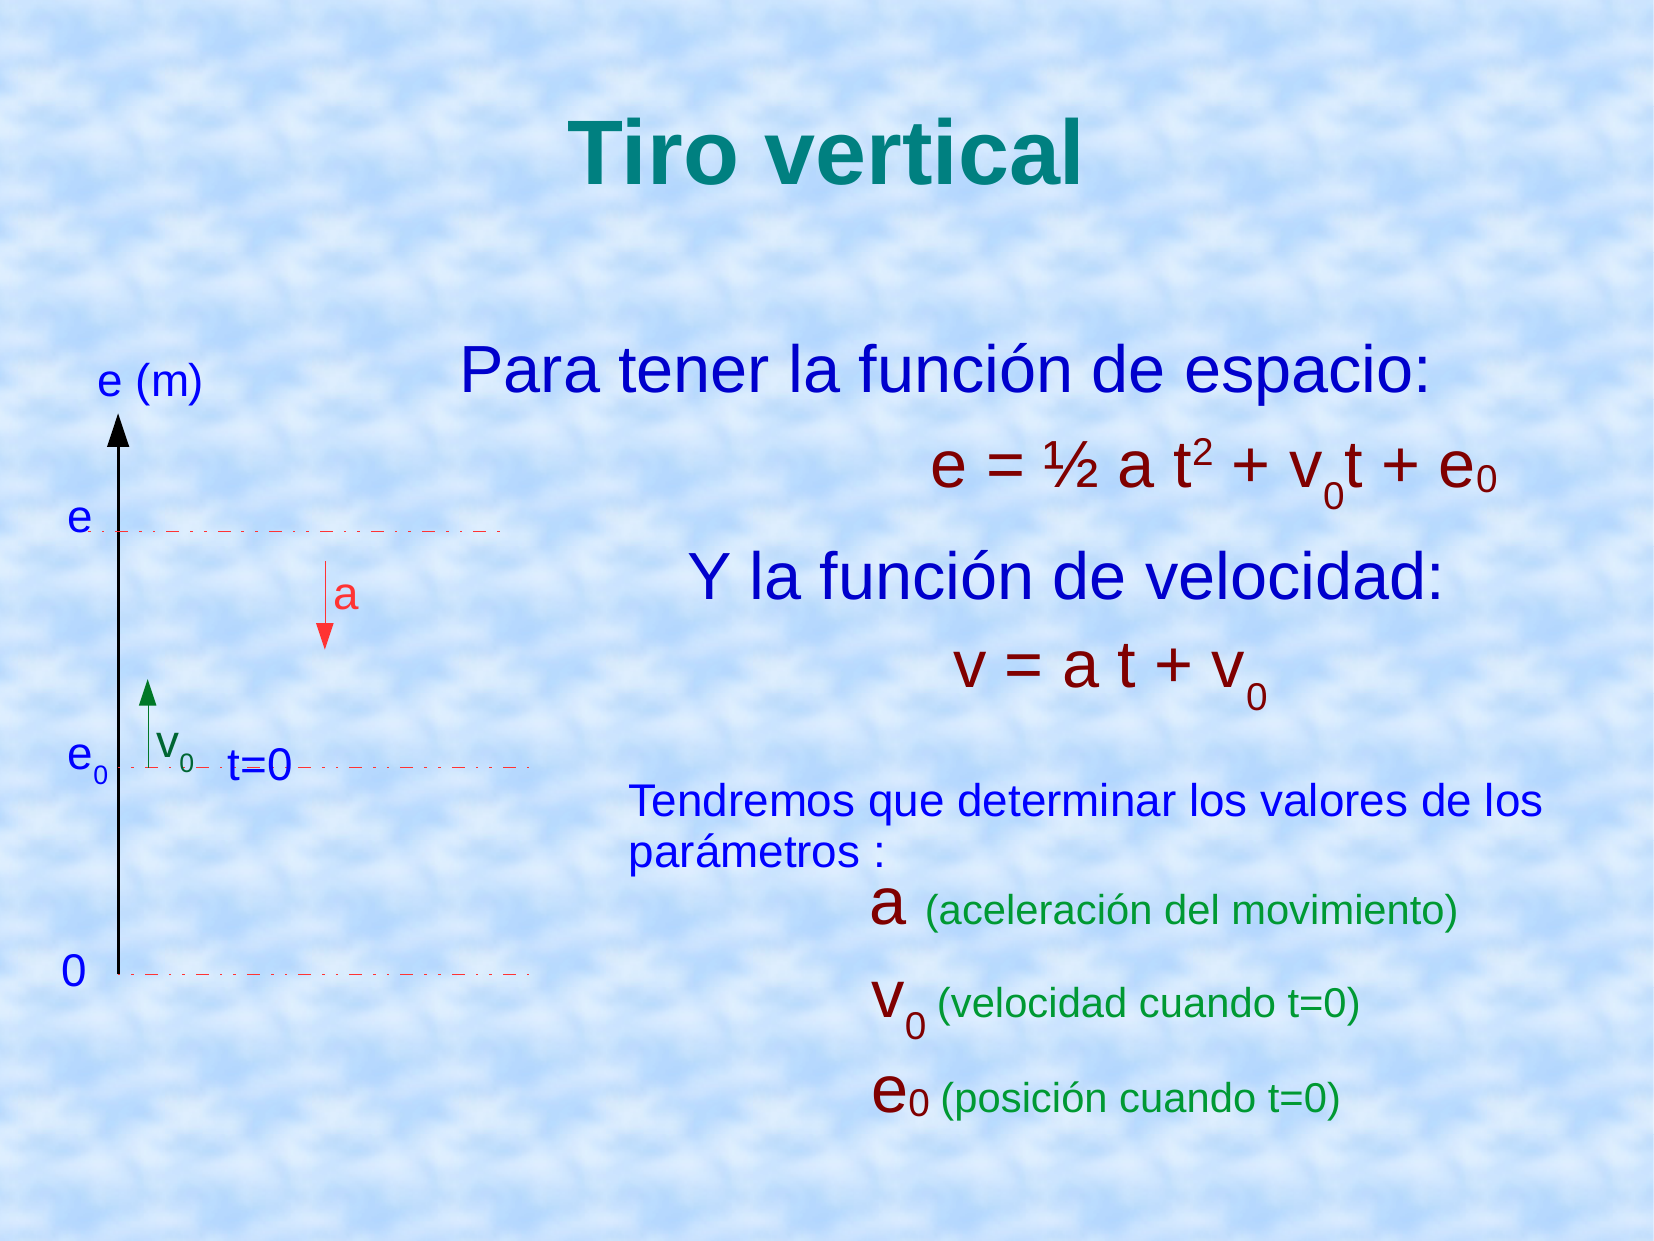

# Tiro vertical
 Para tener la función de espacio:
e (m)
e = ½ a t2 + v0t + e0
e
Y la función de velocidad:
a
v = a t + v0
v0
e0
t=0
Tendremos que determinar los valores de los parámetros :
a (aceleración del movimiento)
0
v0 (velocidad cuando t=0)
e0 (posición cuando t=0)
la relación entre ω y el periodo T es
ω = 2π/T
la relación entre ω y el periodo T es
ω = 2π/T
la relación entre ω y el periodo T es
ω = 2π/T